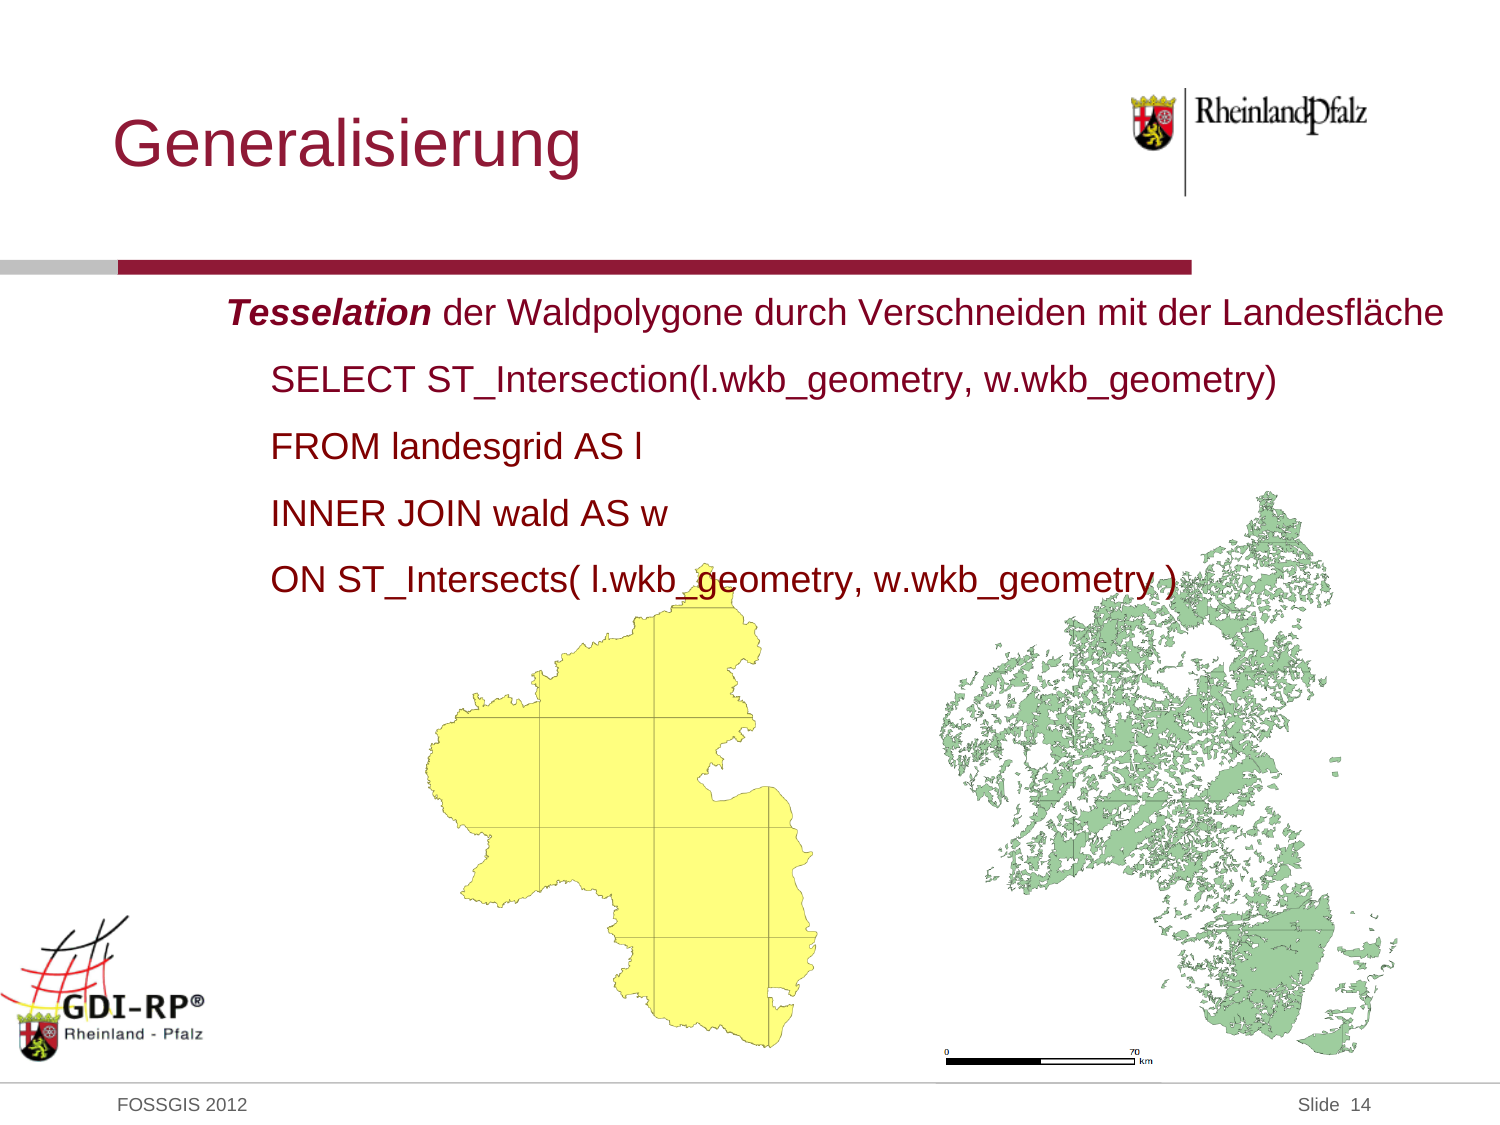

# Generalisierung
Tesselation der Waldpolygone durch Verschneiden mit der Landesfläche
SELECT ST_Intersection(l.wkb_geometry, w.wkb_geometry)
FROM landesgrid AS l
INNER JOIN wald AS w
ON ST_Intersects( l.wkb_geometry, w.wkb_geometry )